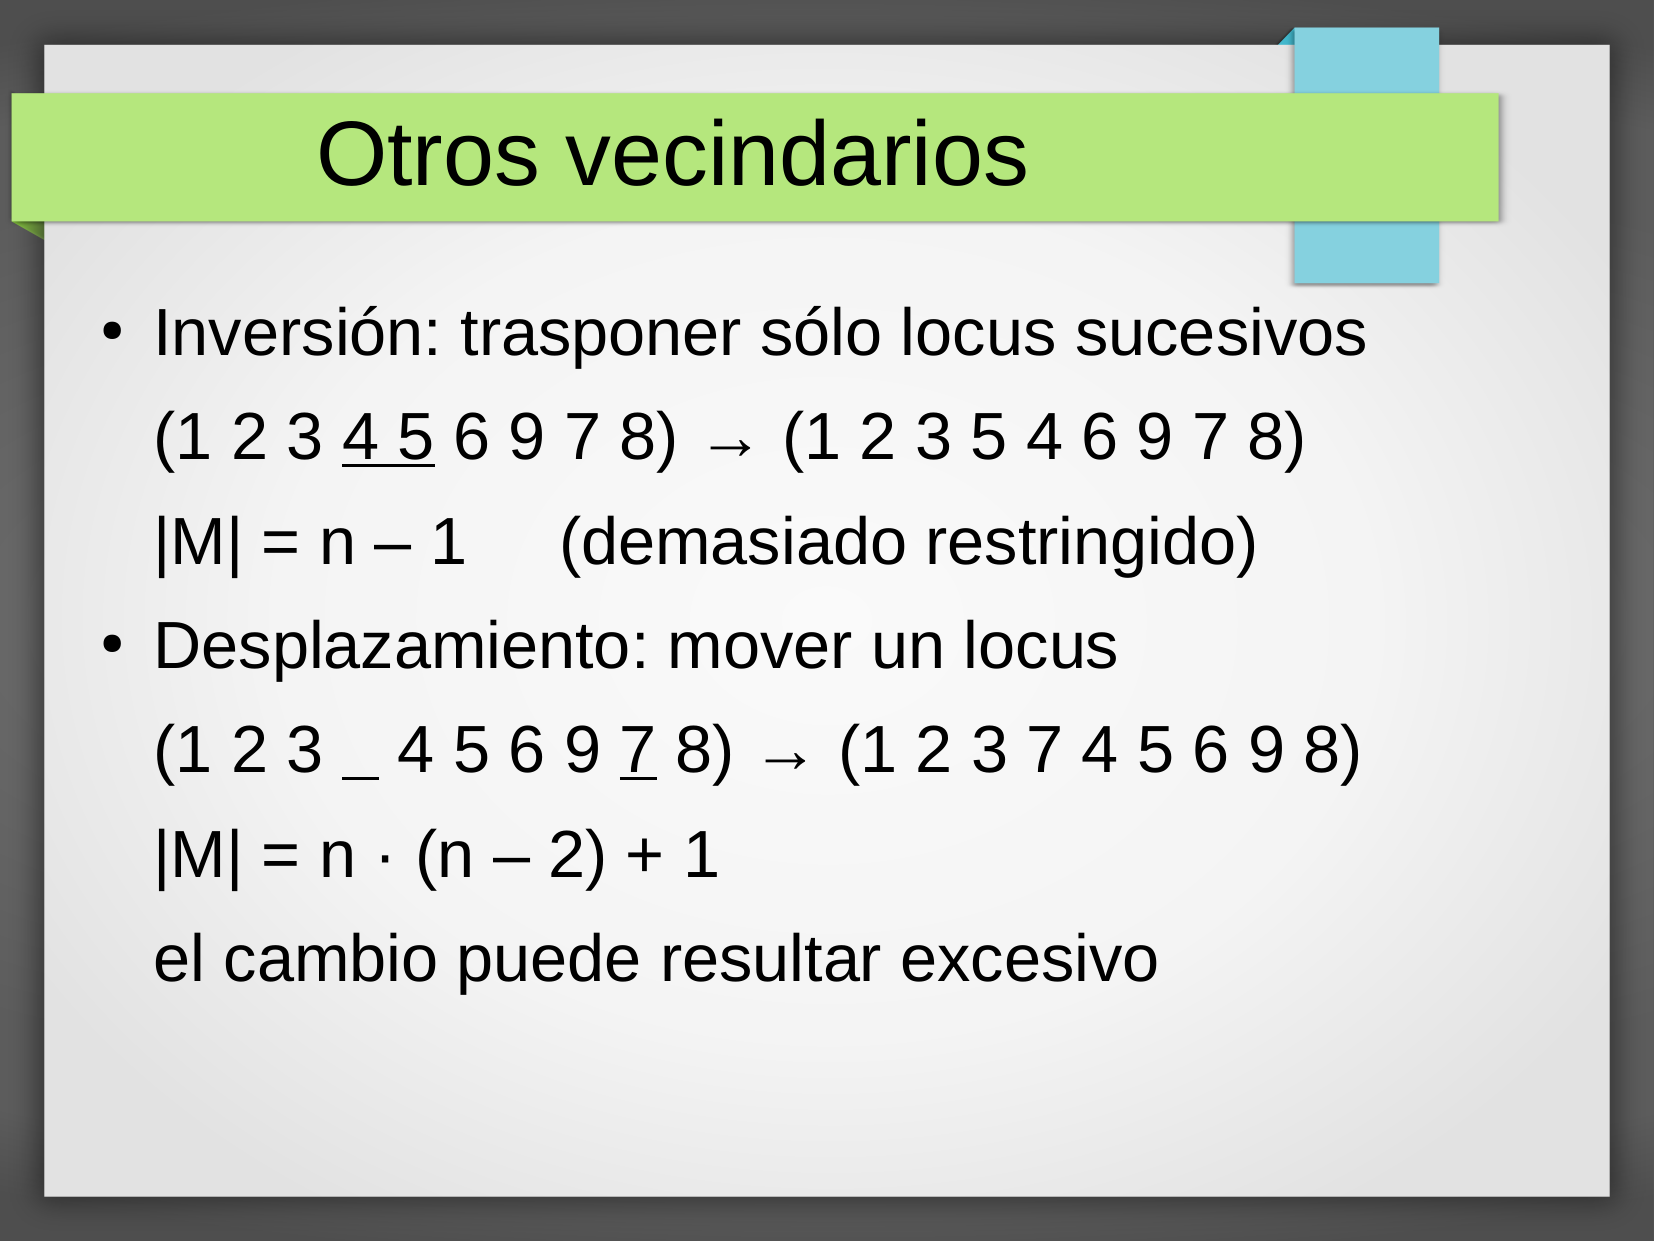

# Otros vecindarios
Inversión: trasponer sólo locus sucesivos
(1 2 3 4 5 6 9 7 8) → (1 2 3 5 4 6 9 7 8)
|M| = n – 1 (demasiado restringido)
Desplazamiento: mover un locus
(1 2 3 4 5 6 9 7 8) → (1 2 3 7 4 5 6 9 8)
|M| = n · (n – 2) + 1
el cambio puede resultar excesivo